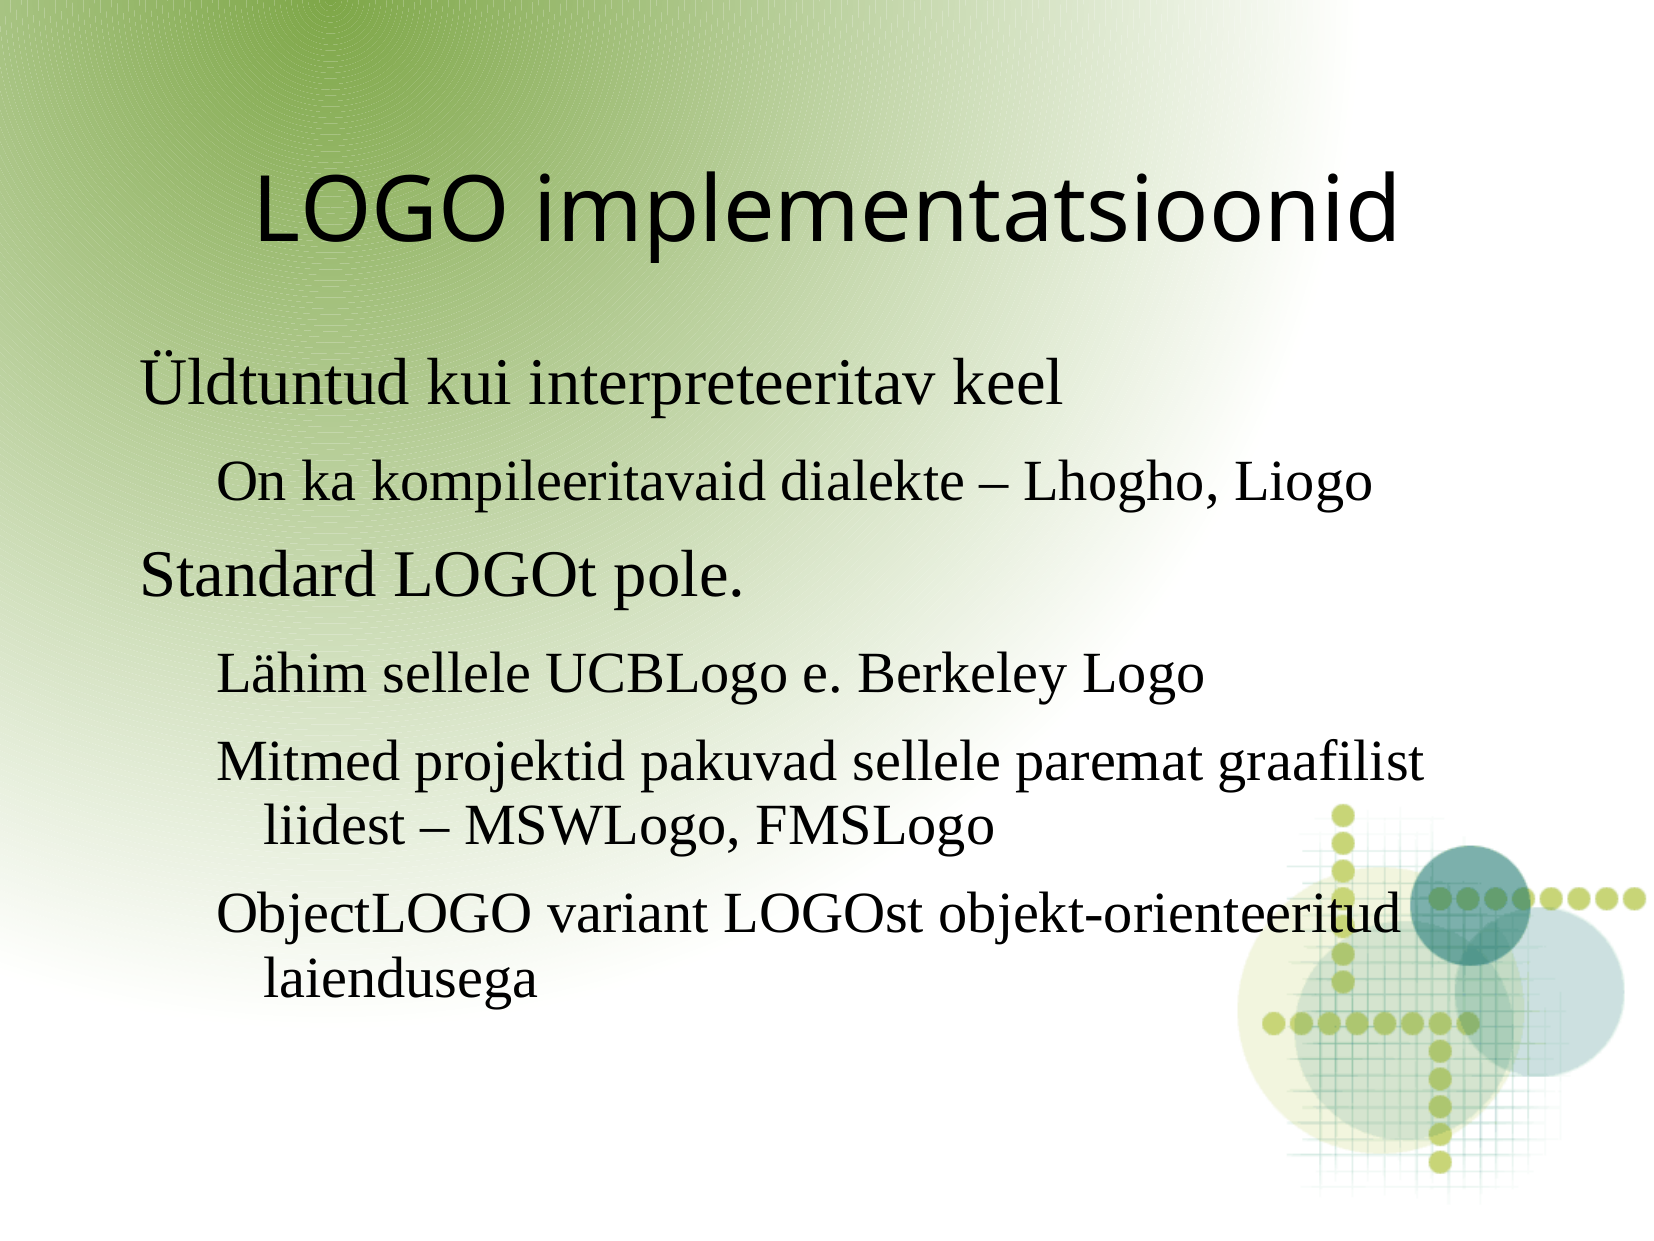

# LOGO implementatsioonid
Üldtuntud kui interpreteeritav keel
On ka kompileeritavaid dialekte – Lhogho, Liogo
Standard LOGOt pole.
Lähim sellele UCBLogo e. Berkeley Logo
Mitmed projektid pakuvad sellele paremat graafilist liidest – MSWLogo, FMSLogo
ObjectLOGO variant LOGOst objekt-orienteeritud laiendusega